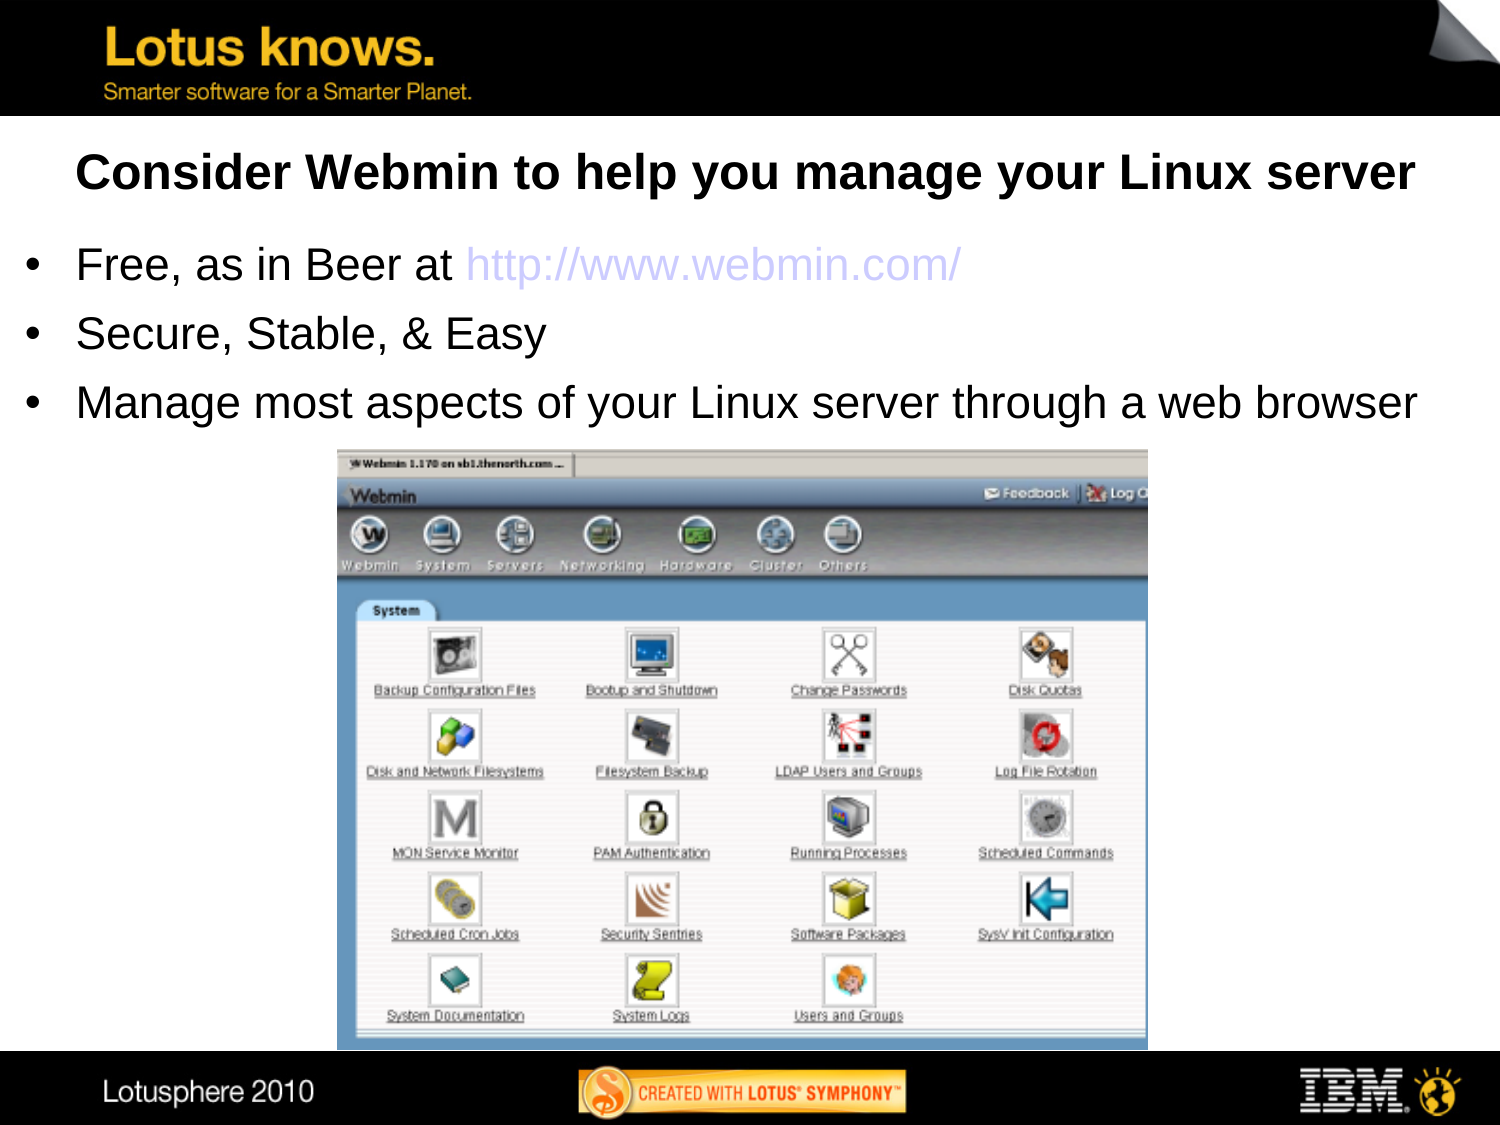

# Consider Webmin to help you manage your Linux server
Free, as in Beer at http://www.webmin.com/
Secure, Stable, & Easy
Manage most aspects of your Linux server through a web browser